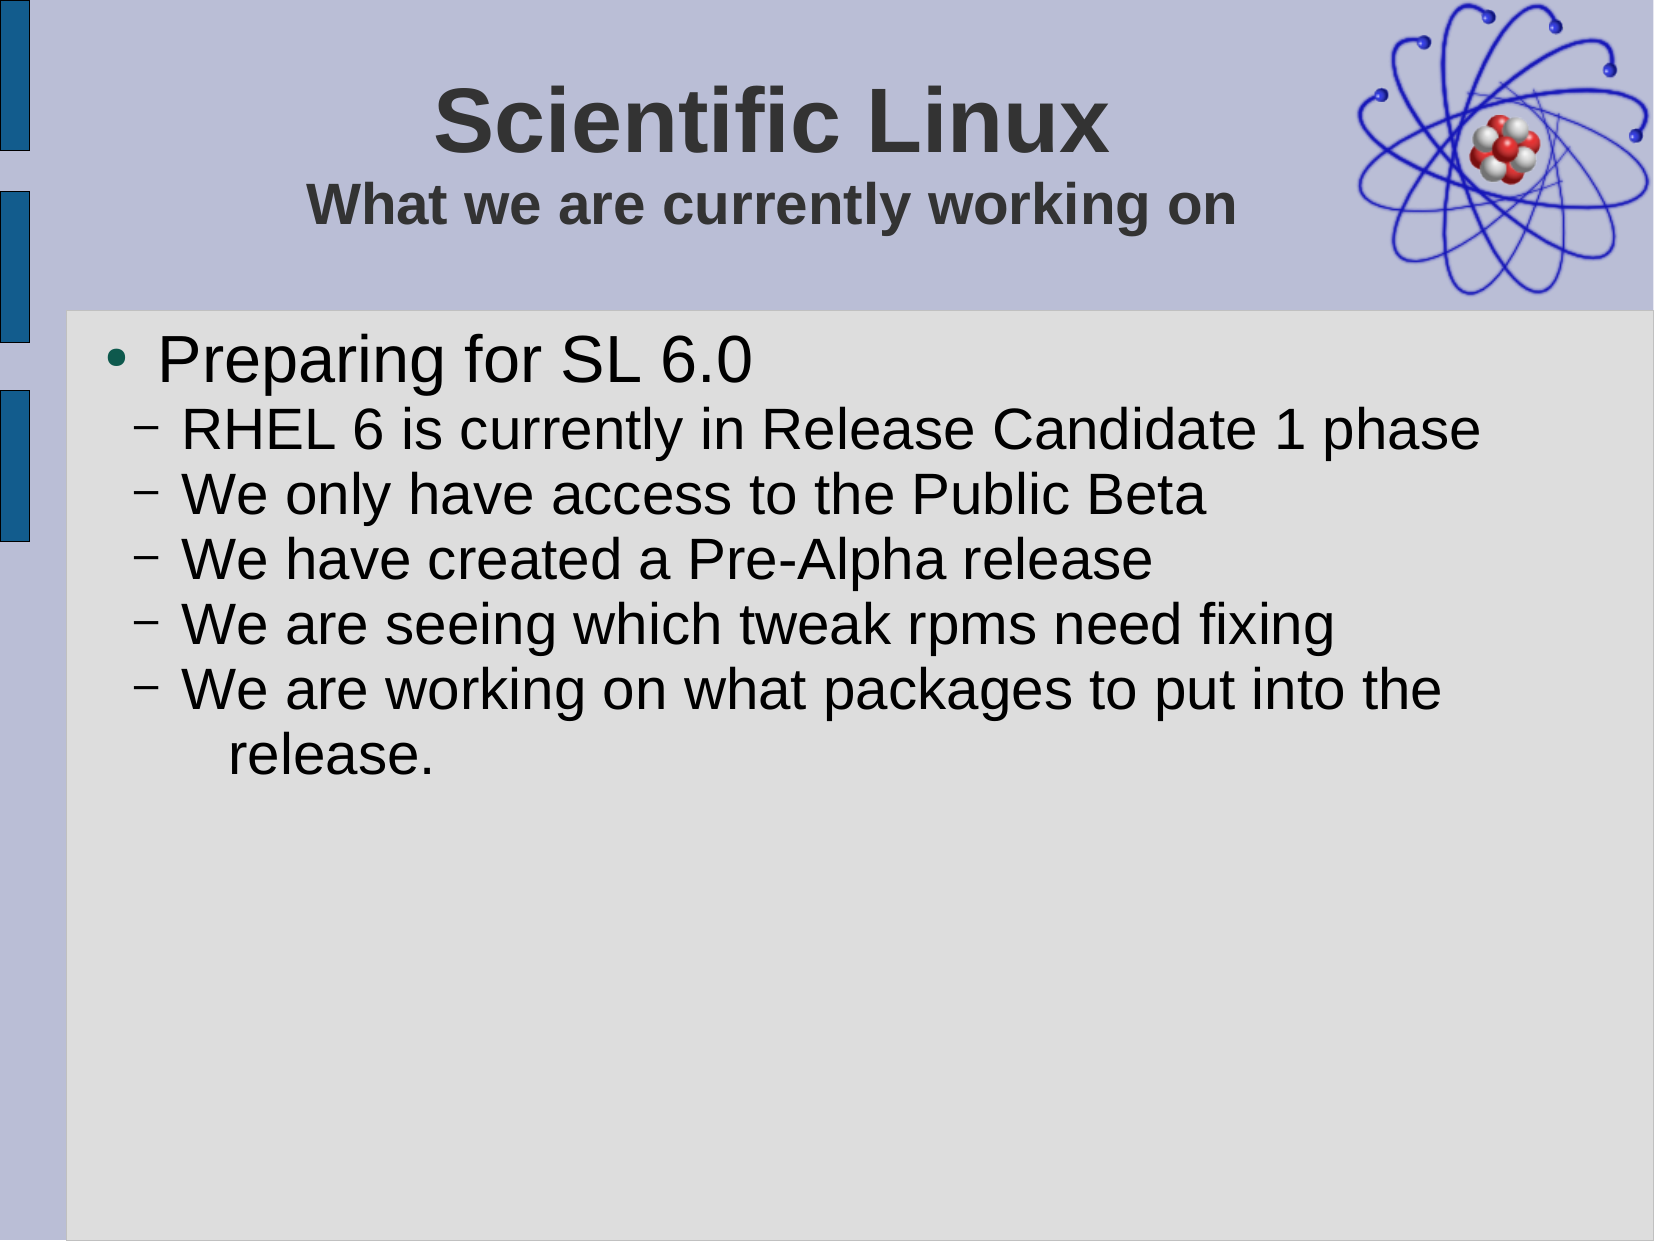

# Scientific Linux What we are currently working on
Preparing for SL 6.0
RHEL 6 is currently in Release Candidate 1 phase
We only have access to the Public Beta
We have created a Pre-Alpha release
We are seeing which tweak rpms need fixing
We are working on what packages to put into the release.